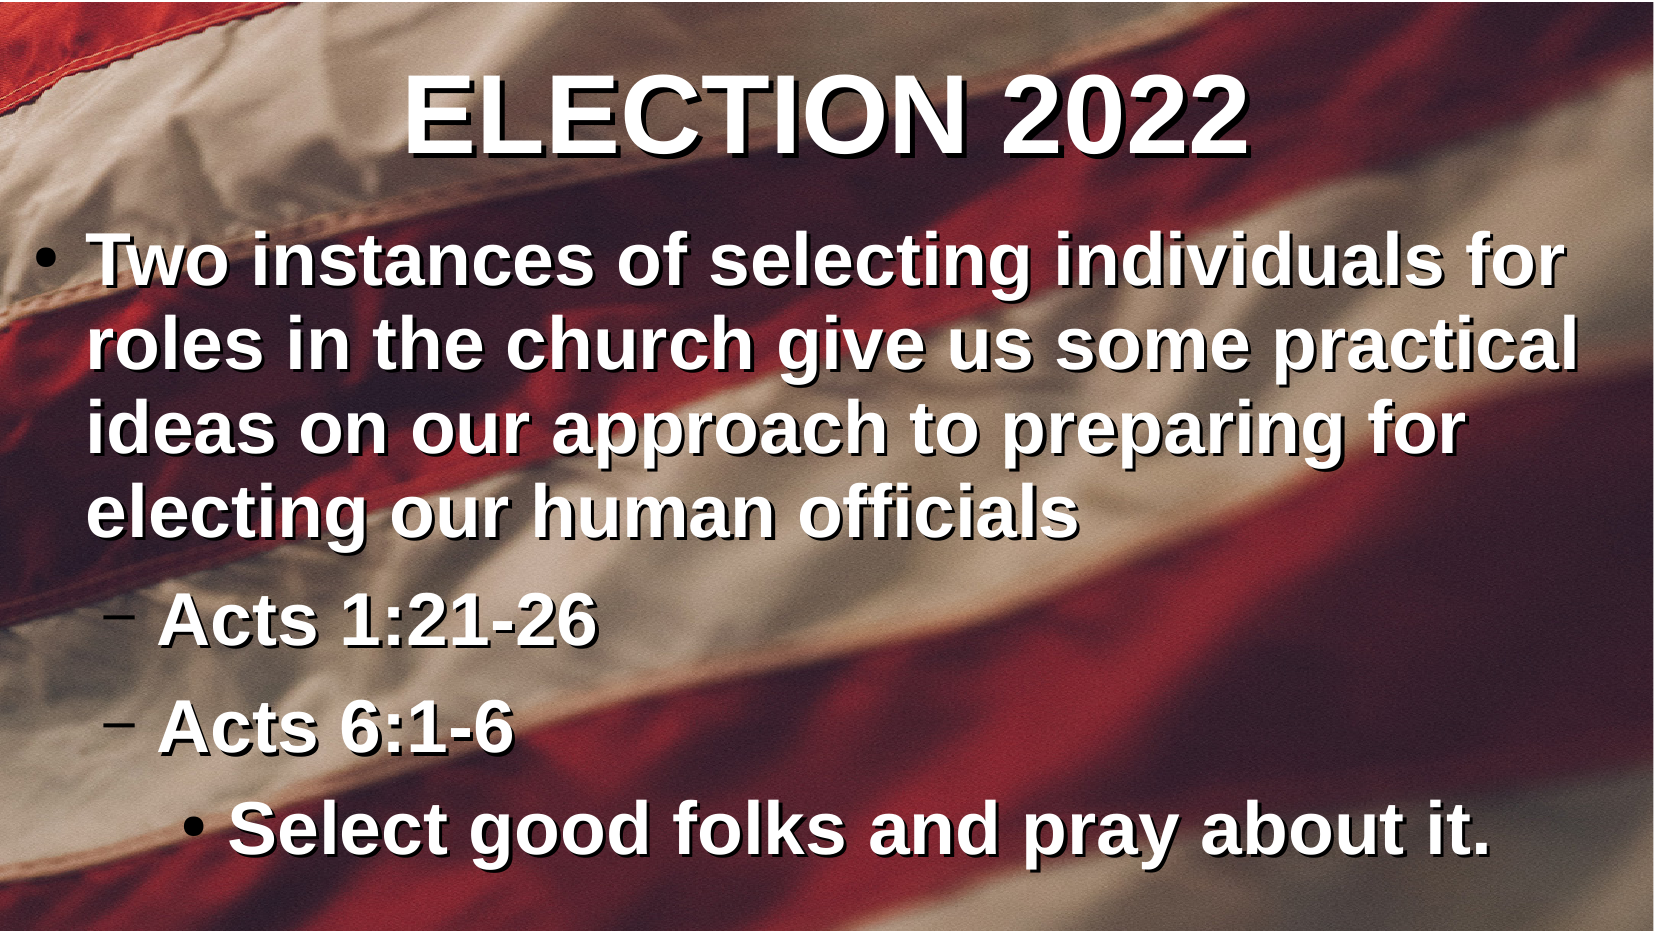

# ELECTION 2022
Two instances of selecting individuals for roles in the church give us some practical ideas on our approach to preparing for electing our human officials
Acts 1:21-26
Acts 6:1-6
Select good folks and pray about it.